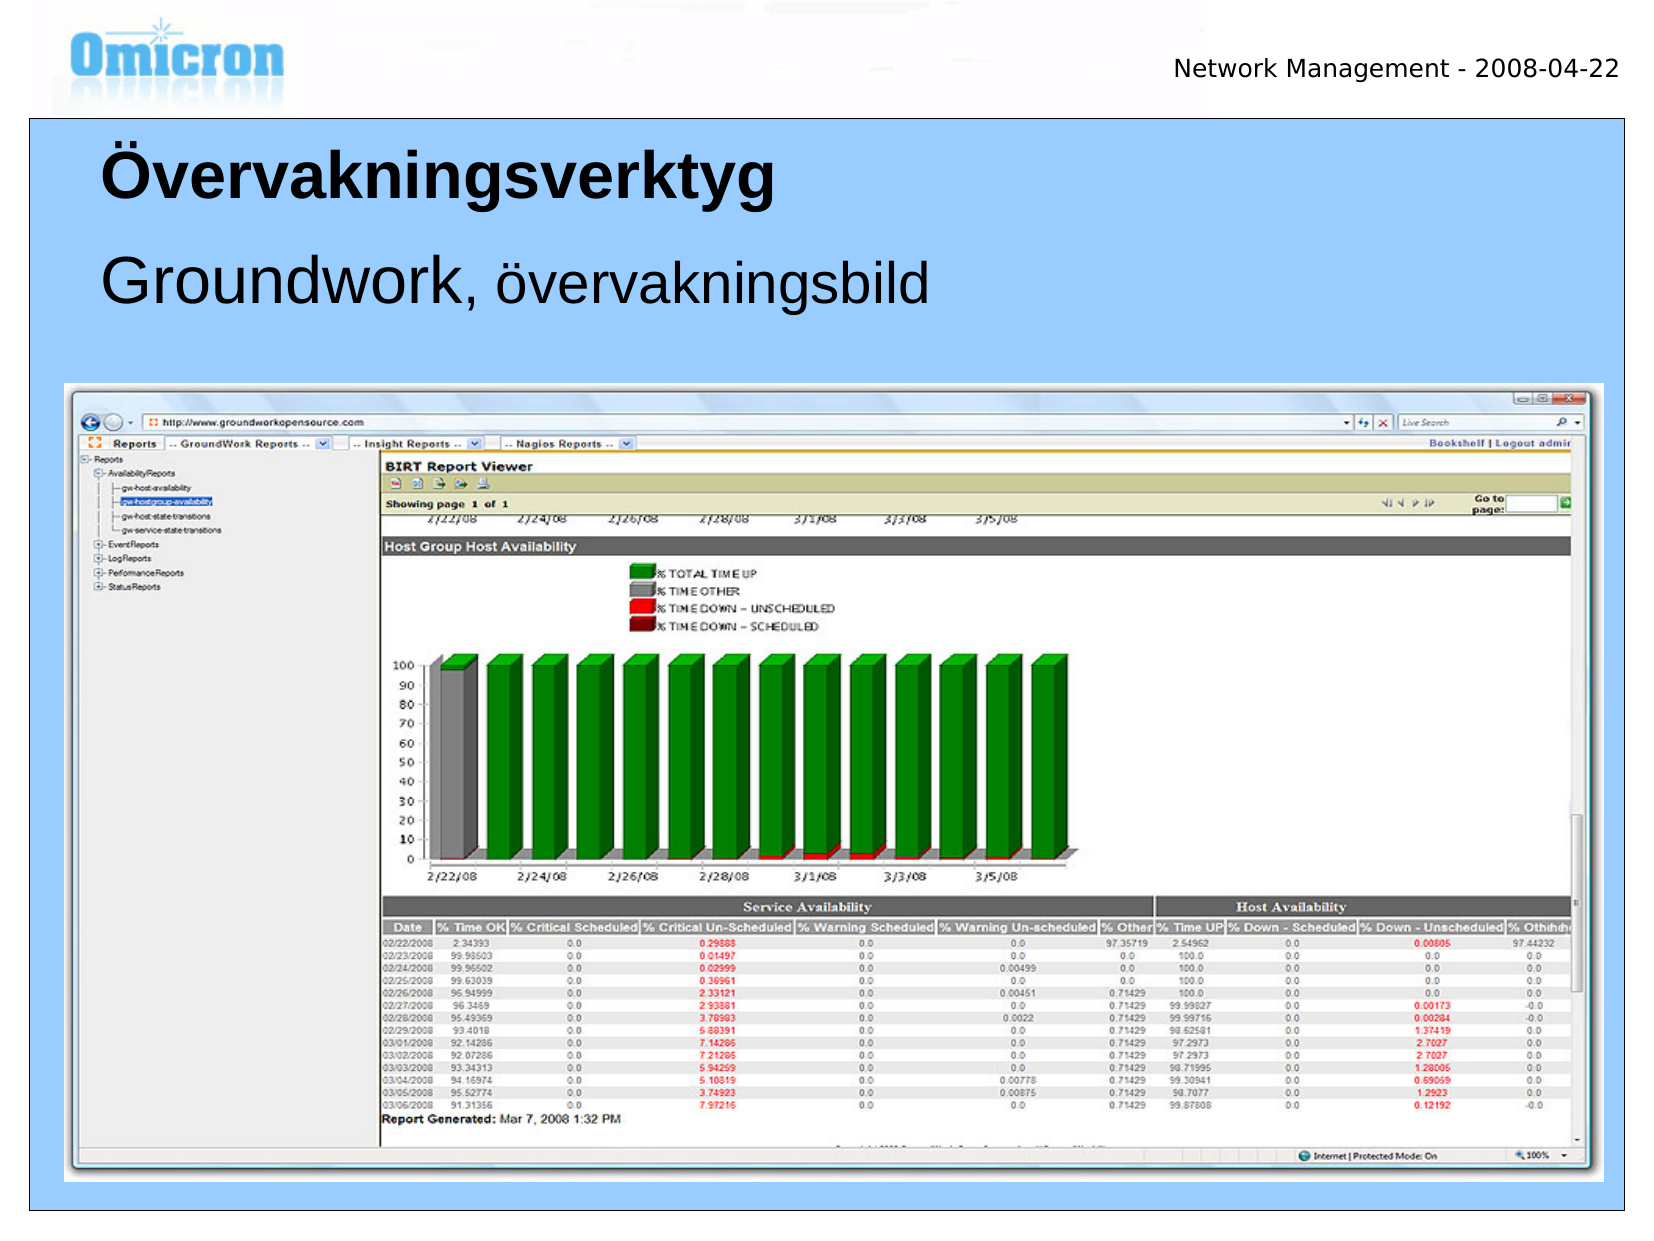

Network Management - 2008-04-22
Övervakningsverktyg
Groundwork, övervakningsbild
#